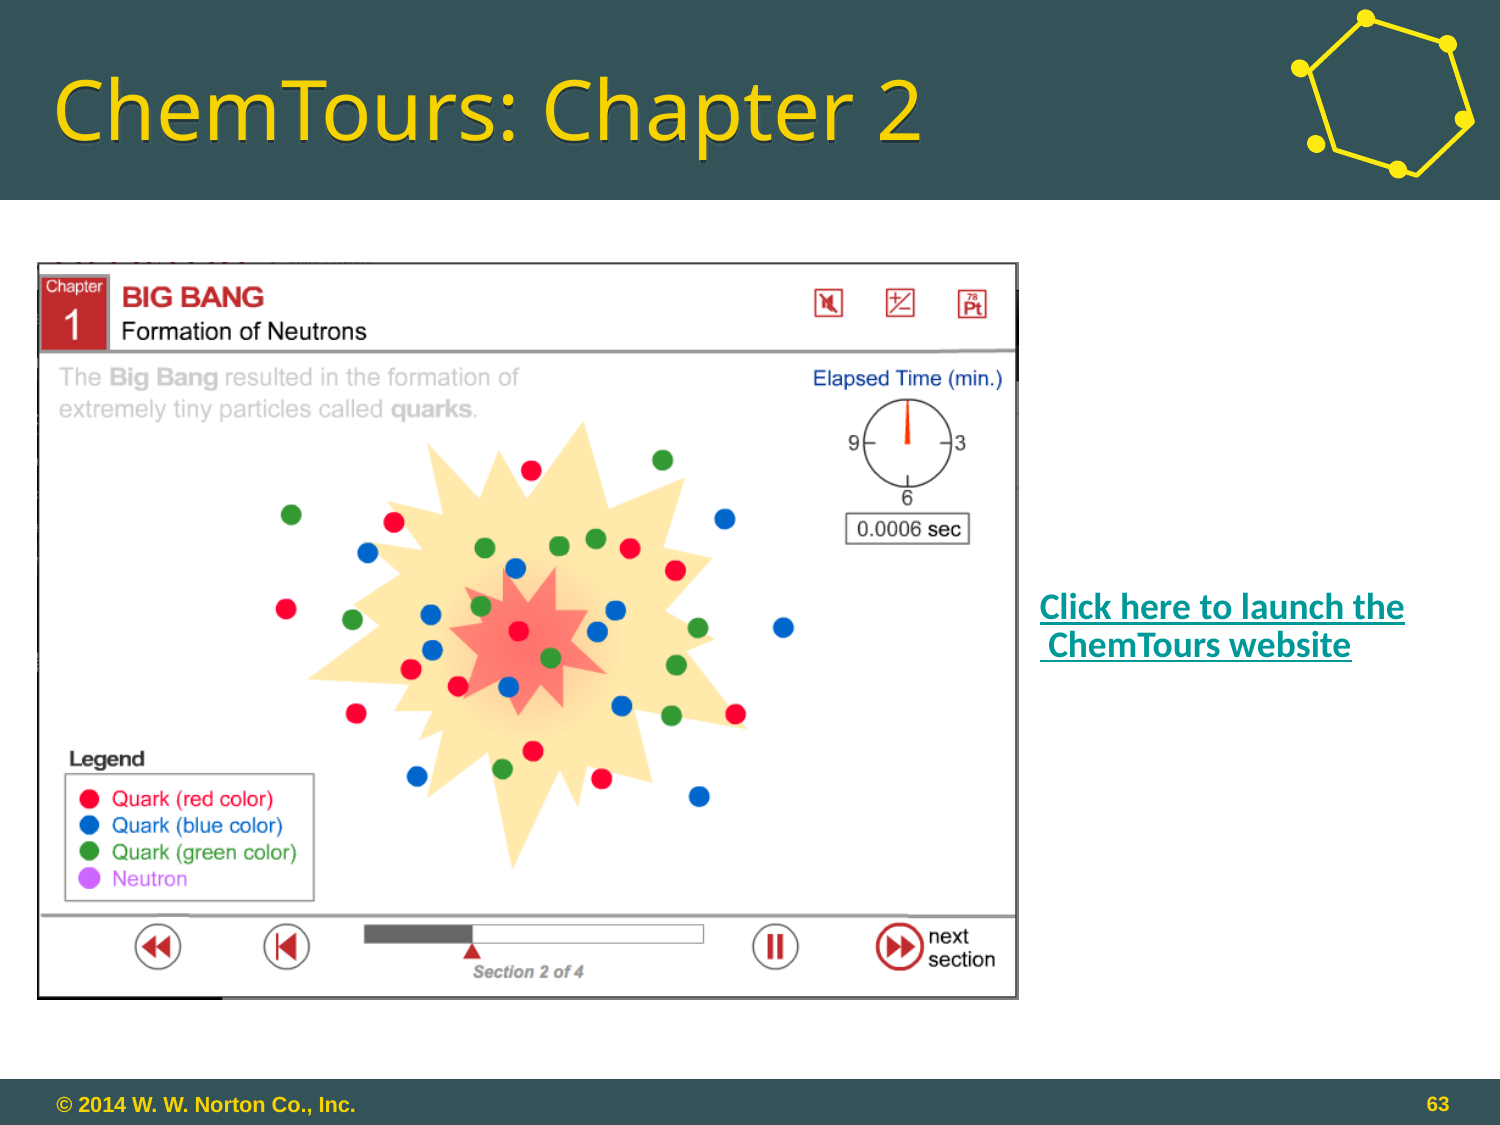

# ChemTours: Chapter 2
Click here to launch the ChemTours website